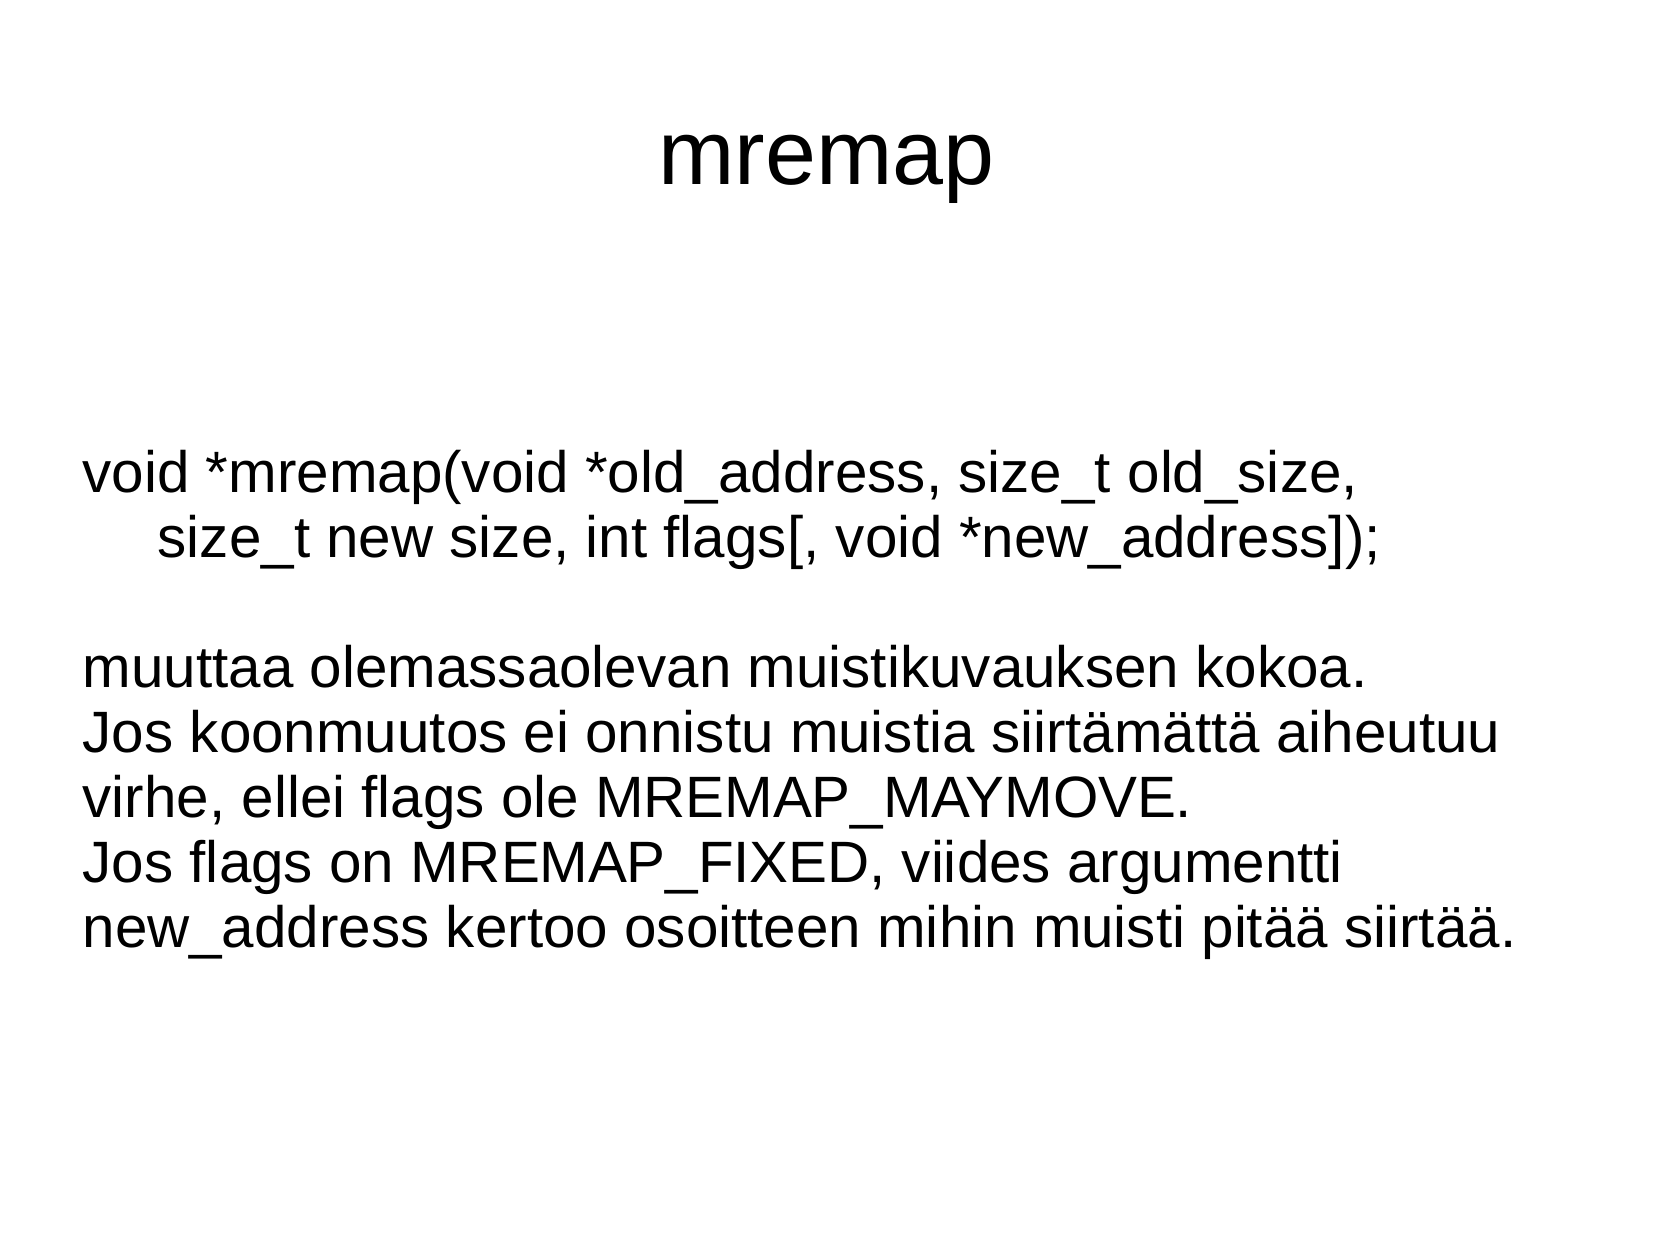

# mremap
void *mremap(void *old_address, size_t old_size,
	size_t new size, int flags[, void *new_address]);
muuttaa olemassaolevan muistikuvauksen kokoa.
Jos koonmuutos ei onnistu muistia siirtämättä aiheutuu virhe, ellei flags ole MREMAP_MAYMOVE.
Jos flags on MREMAP_FIXED, viides argumentti new_address kertoo osoitteen mihin muisti pitää siirtää.